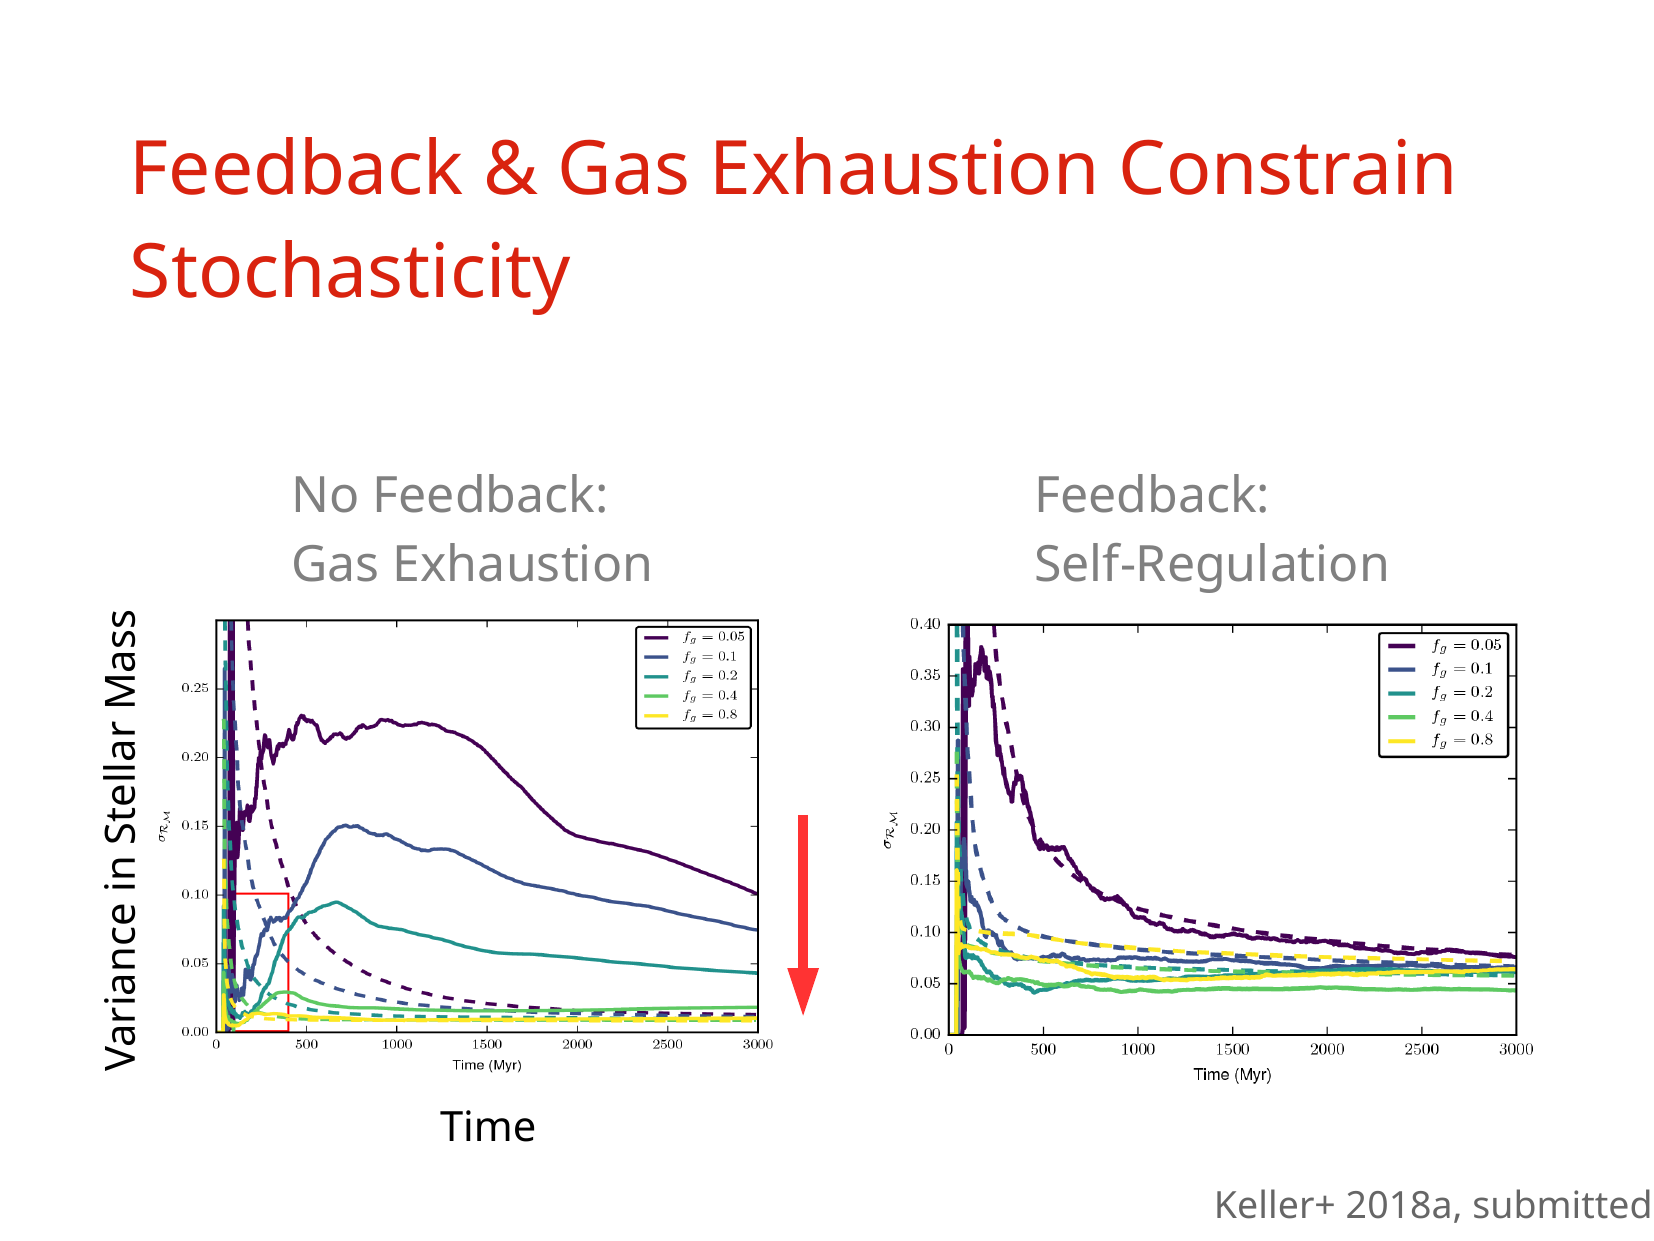

# Feedback & Gas Exhaustion Constrain Stochasticity
No Feedback:
Gas Exhaustion
Feedback:
Self-Regulation
Variance in Stellar Mass
Time
Keller+ 2018a, submitted